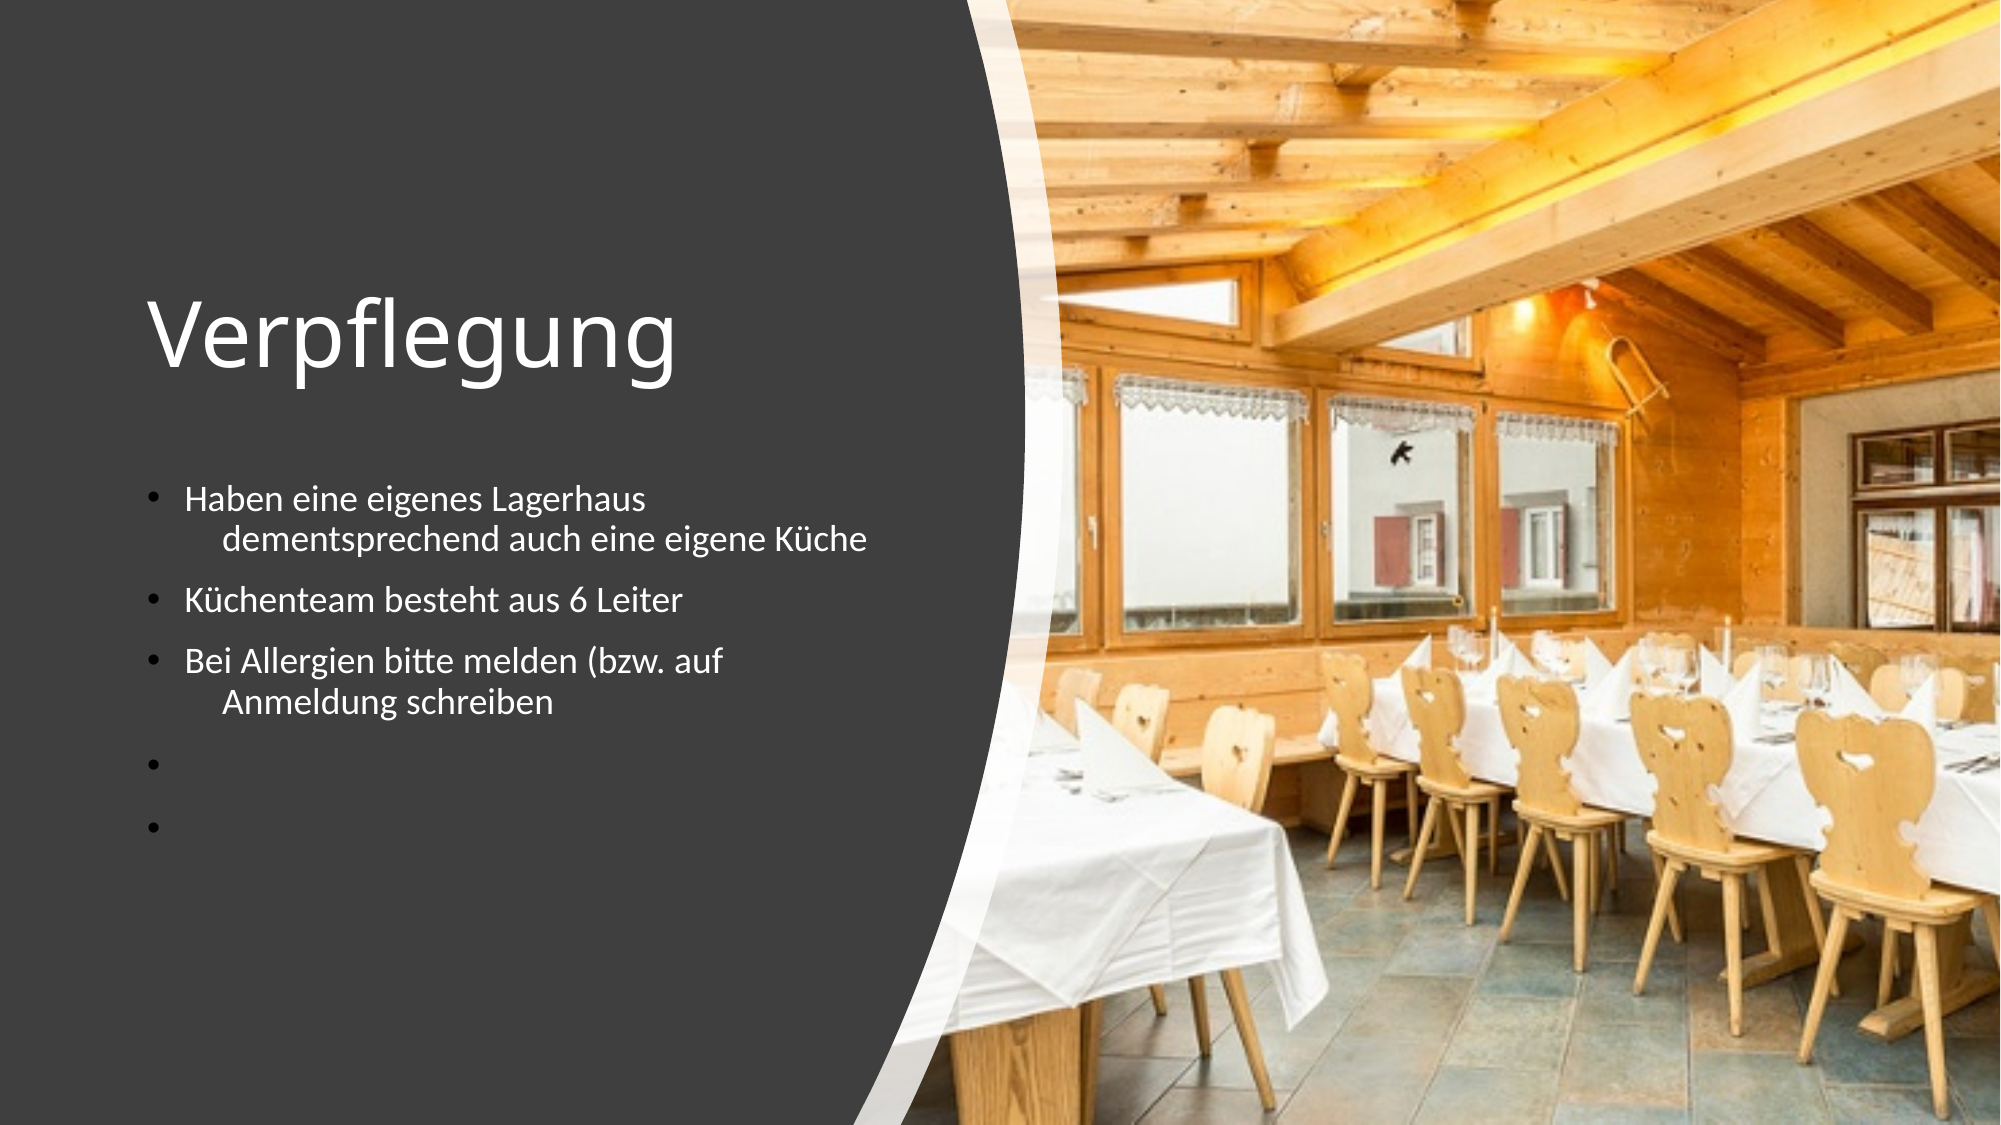

# Verpflegung
Haben eine eigenes Lagerhaus dementsprechend auch eine eigene Küche
Küchenteam besteht aus 6 Leiter
Bei Allergien bitte melden (bzw. auf Anmeldung schreiben